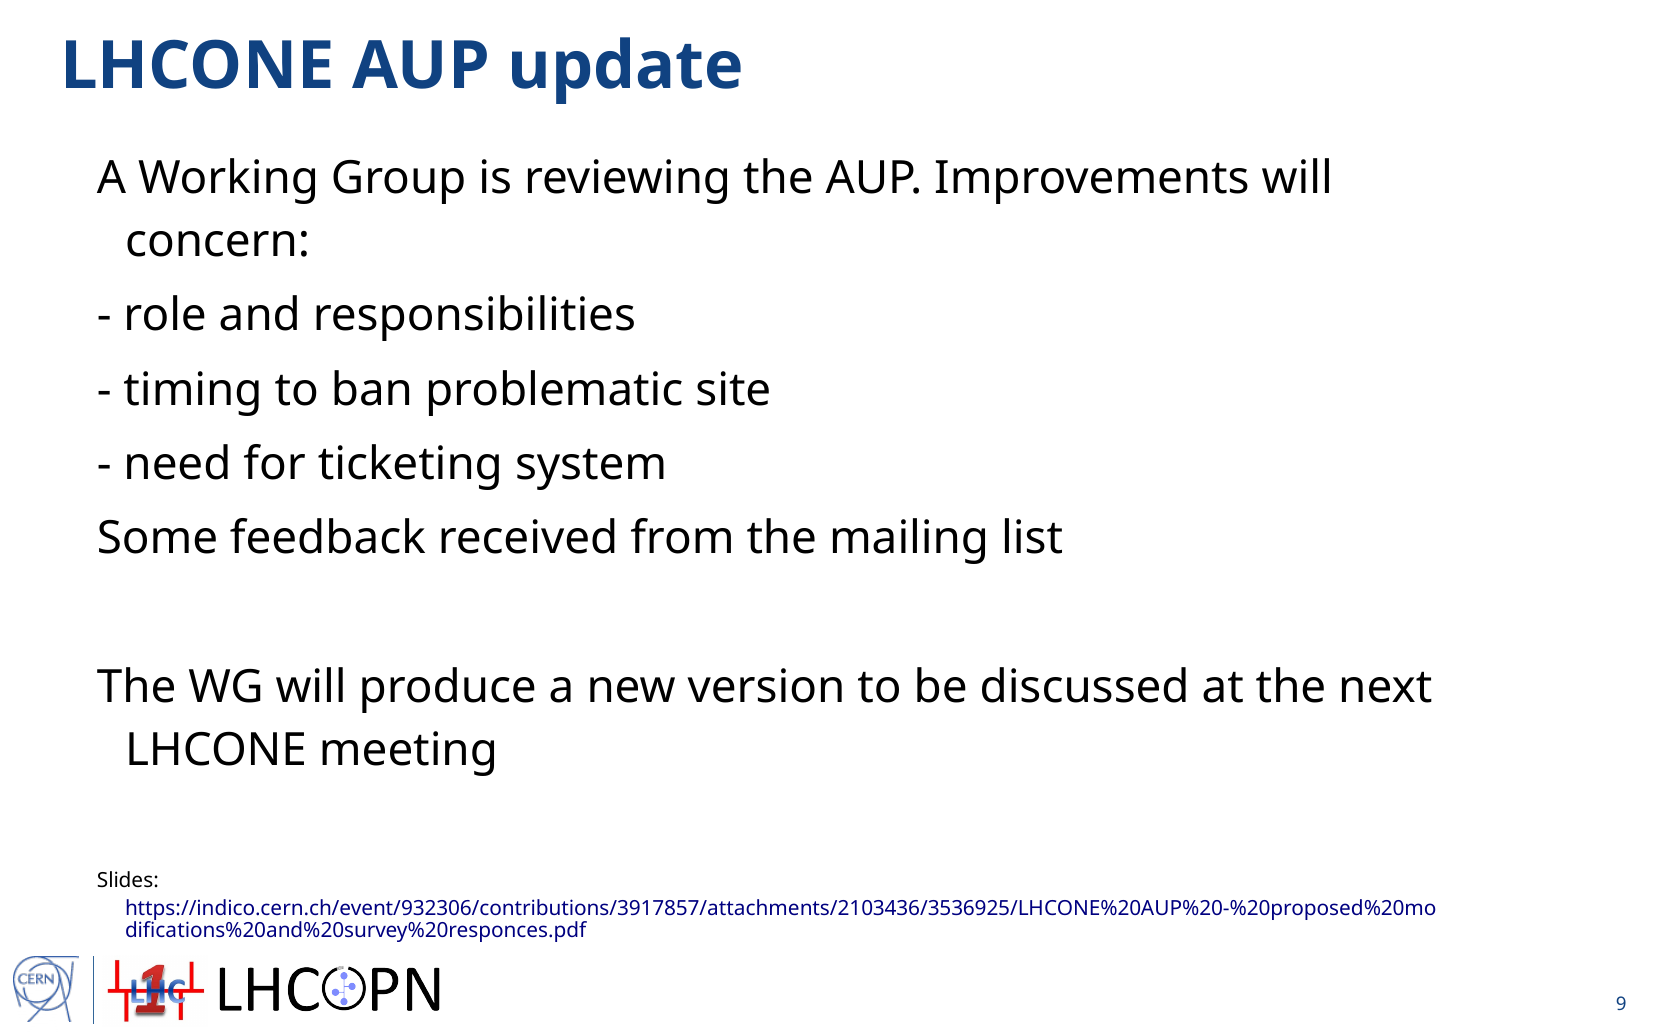

# LHCONE AUP update
A Working Group is reviewing the AUP. Improvements will concern:
- role and responsibilities
- timing to ban problematic site
- need for ticketing system
Some feedback received from the mailing list
The WG will produce a new version to be discussed at the next LHCONE meeting
Slides: https://indico.cern.ch/event/932306/contributions/3917857/attachments/2103436/3536925/LHCONE%20AUP%20-%20proposed%20modifications%20and%20survey%20responces.pdf